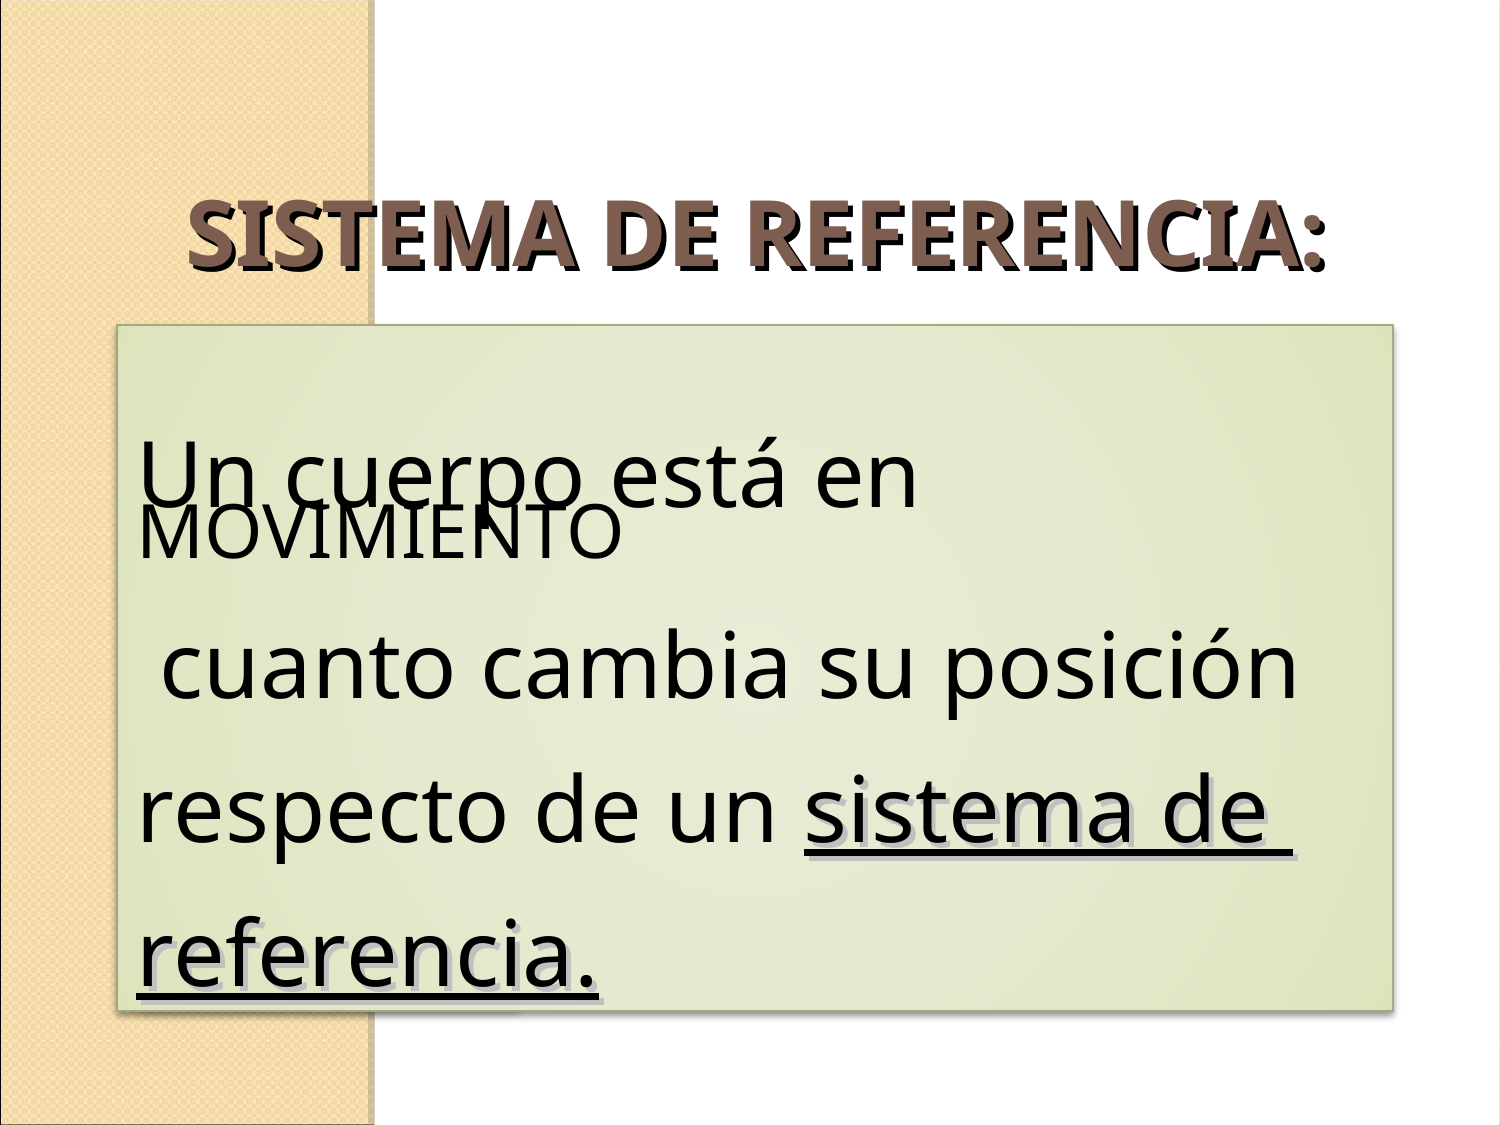

# SISTEMA DE REFERENCIA:
Un cuerpo está en MOVIMIENTO
 cuanto cambia su posición
respecto de un sistema de
referencia.